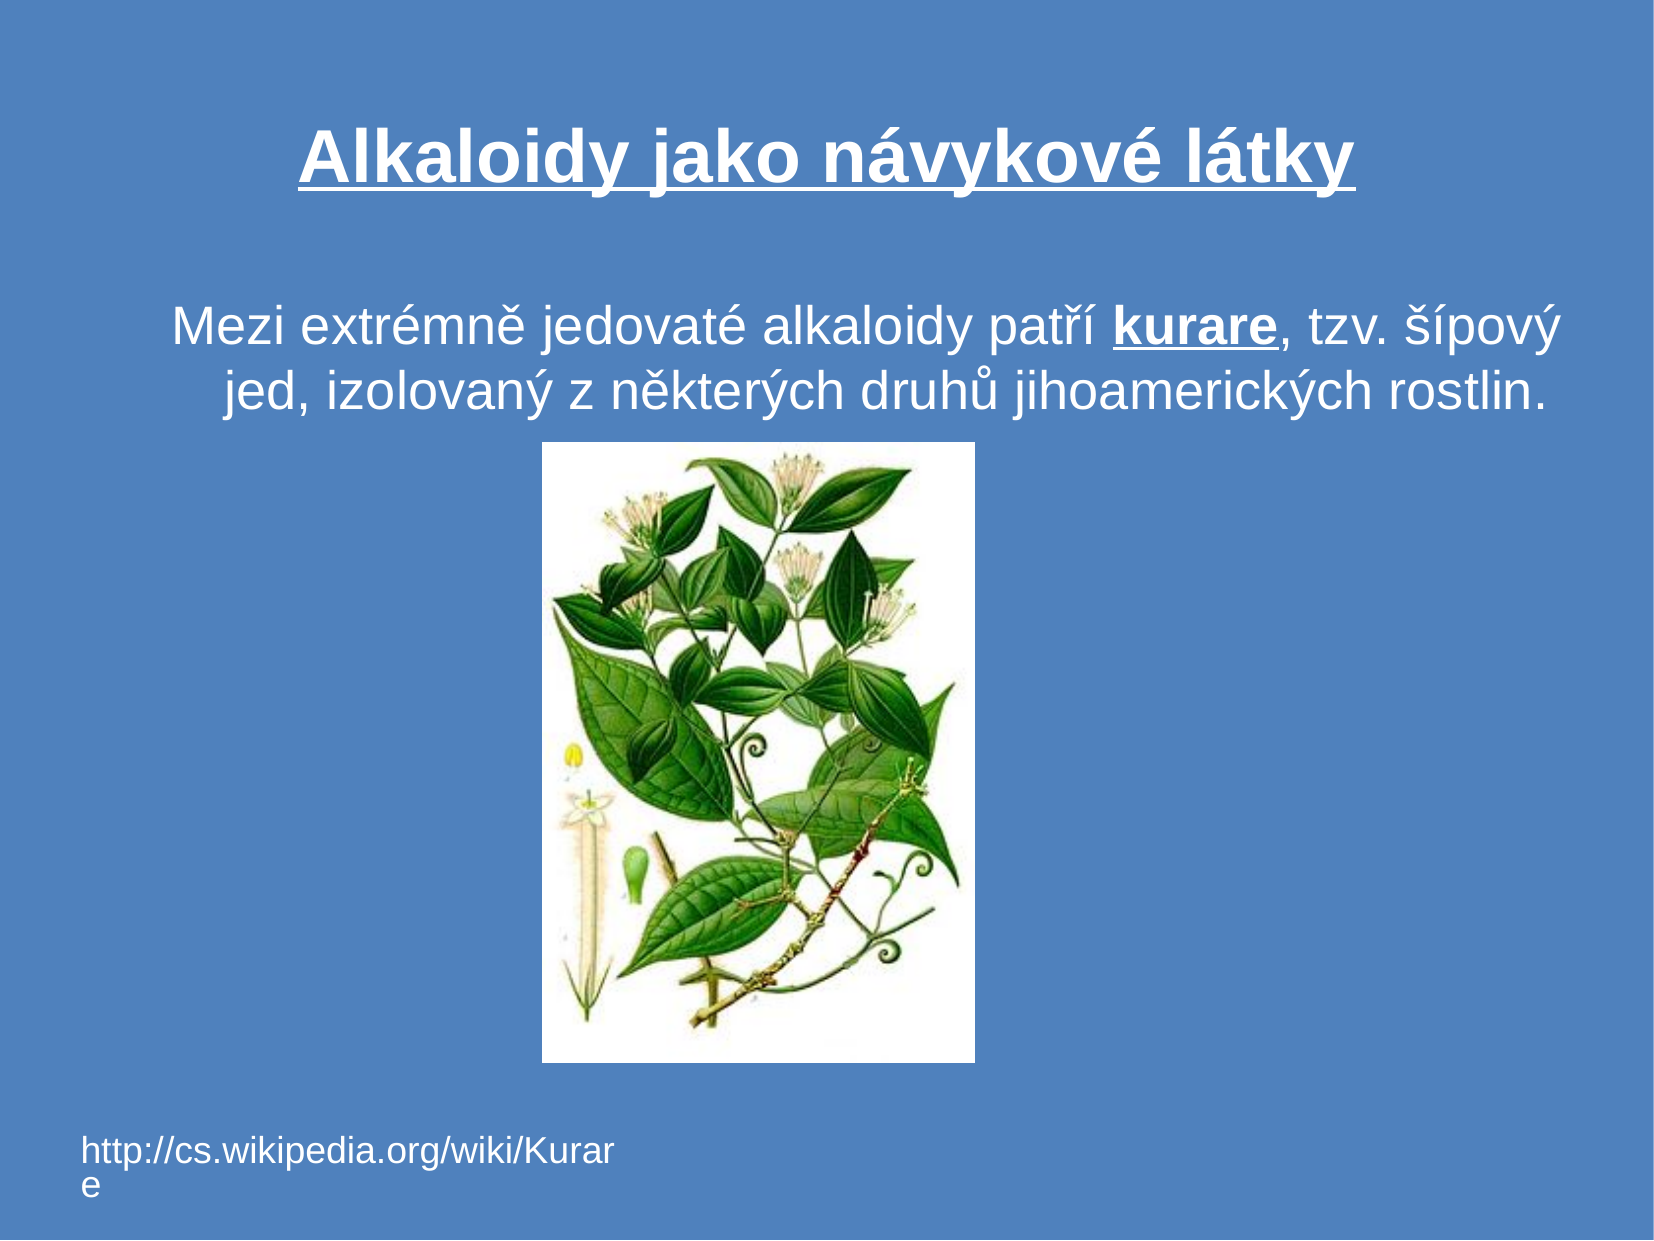

# Alkaloidy jako návykové látky
Mezi extrémně jedovaté alkaloidy patří kurare, tzv. šípový jed, izolovaný z některých druhů jihoamerických rostlin.
http://cs.wikipedia.org/wiki/Kurare